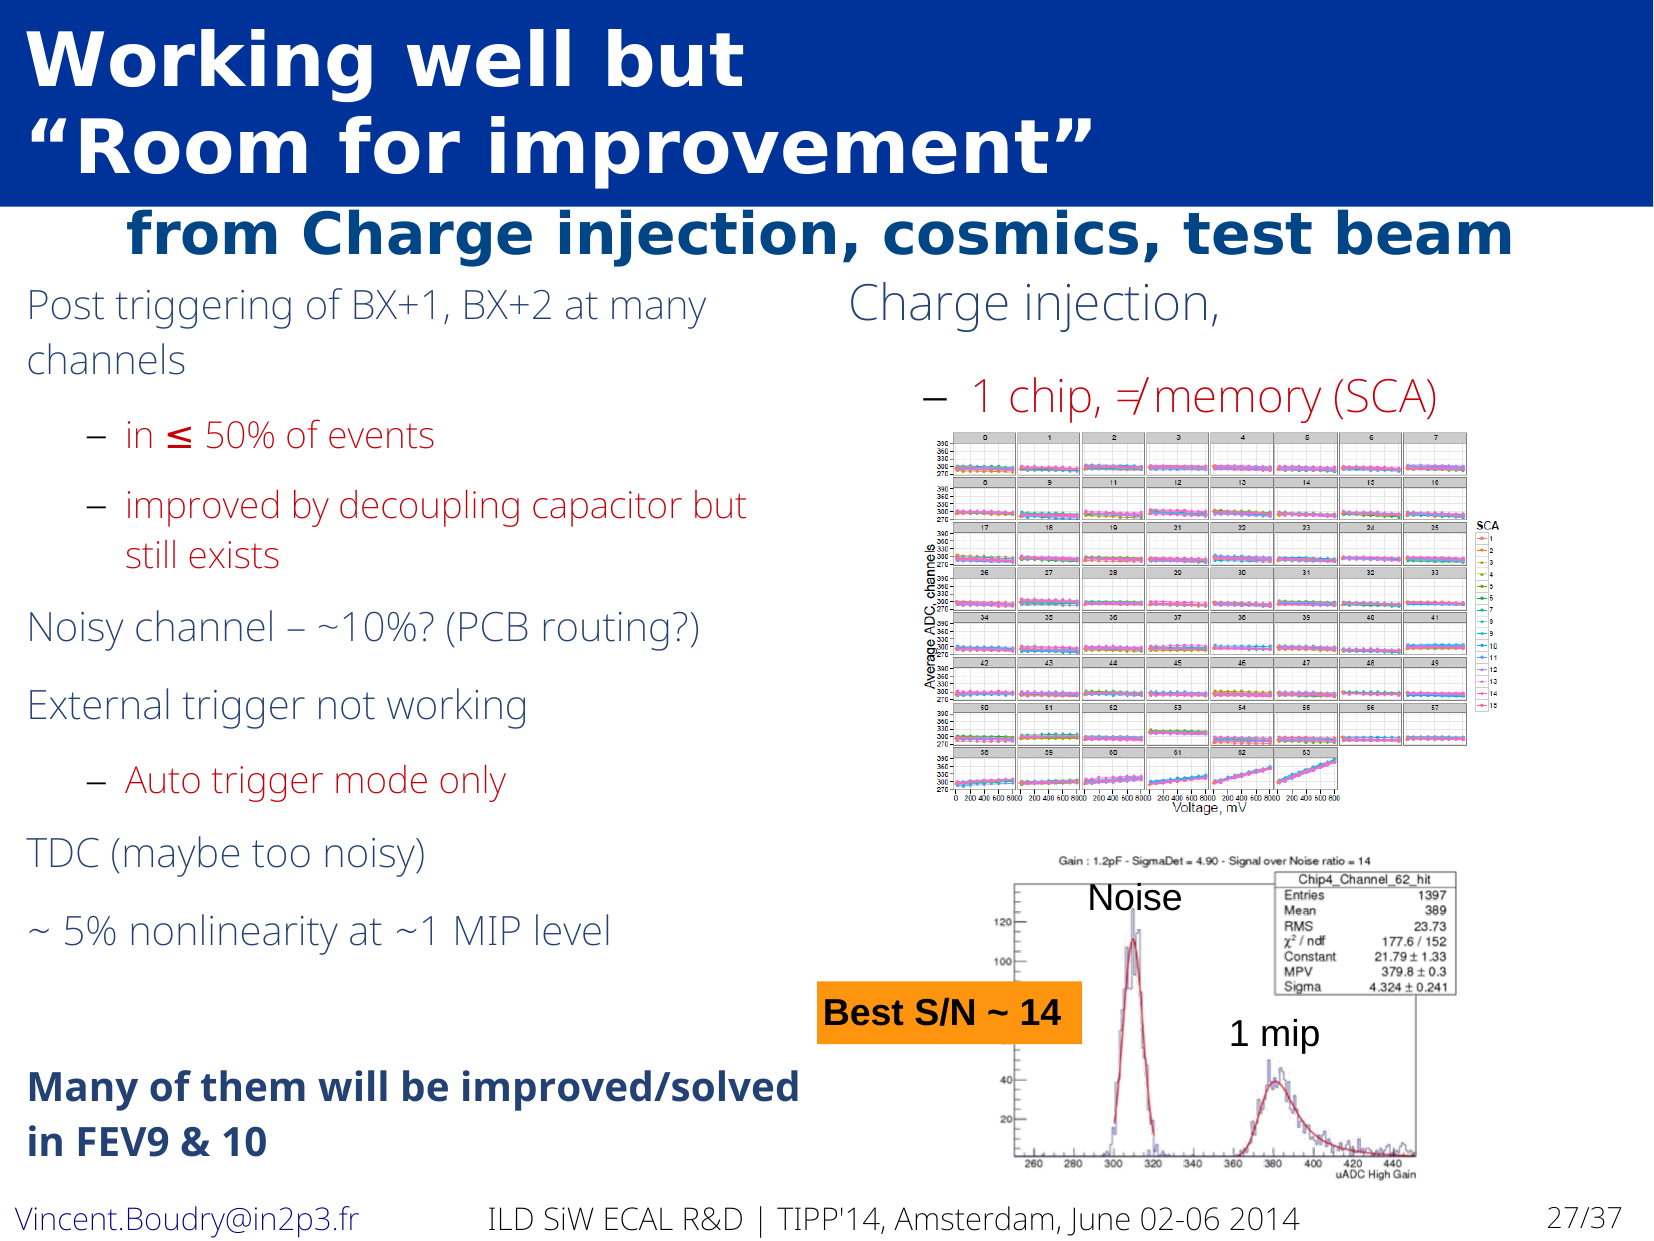

Working well but
“Room for improvement”
from Charge injection, cosmics, test beam
Charge injection,
1 chip, ≠ memory (SCA)
# Post triggering of BX+1, BX+2 at many channels
in ≤ 50% of events
improved by decoupling capacitor but still exists
Noisy channel – ~10%? (PCB routing?)
External trigger not working
Auto trigger mode only
TDC (maybe too noisy)
∼ 5% nonlinearity at ∼1 MIP level
Many of them will be improved/solved in FEV9 & 10
Noise
Best S/N ~ 14
1 mip
ILD SiW ECAL R&D | TIPP'14, Amsterdam, June 02-06 2014
27